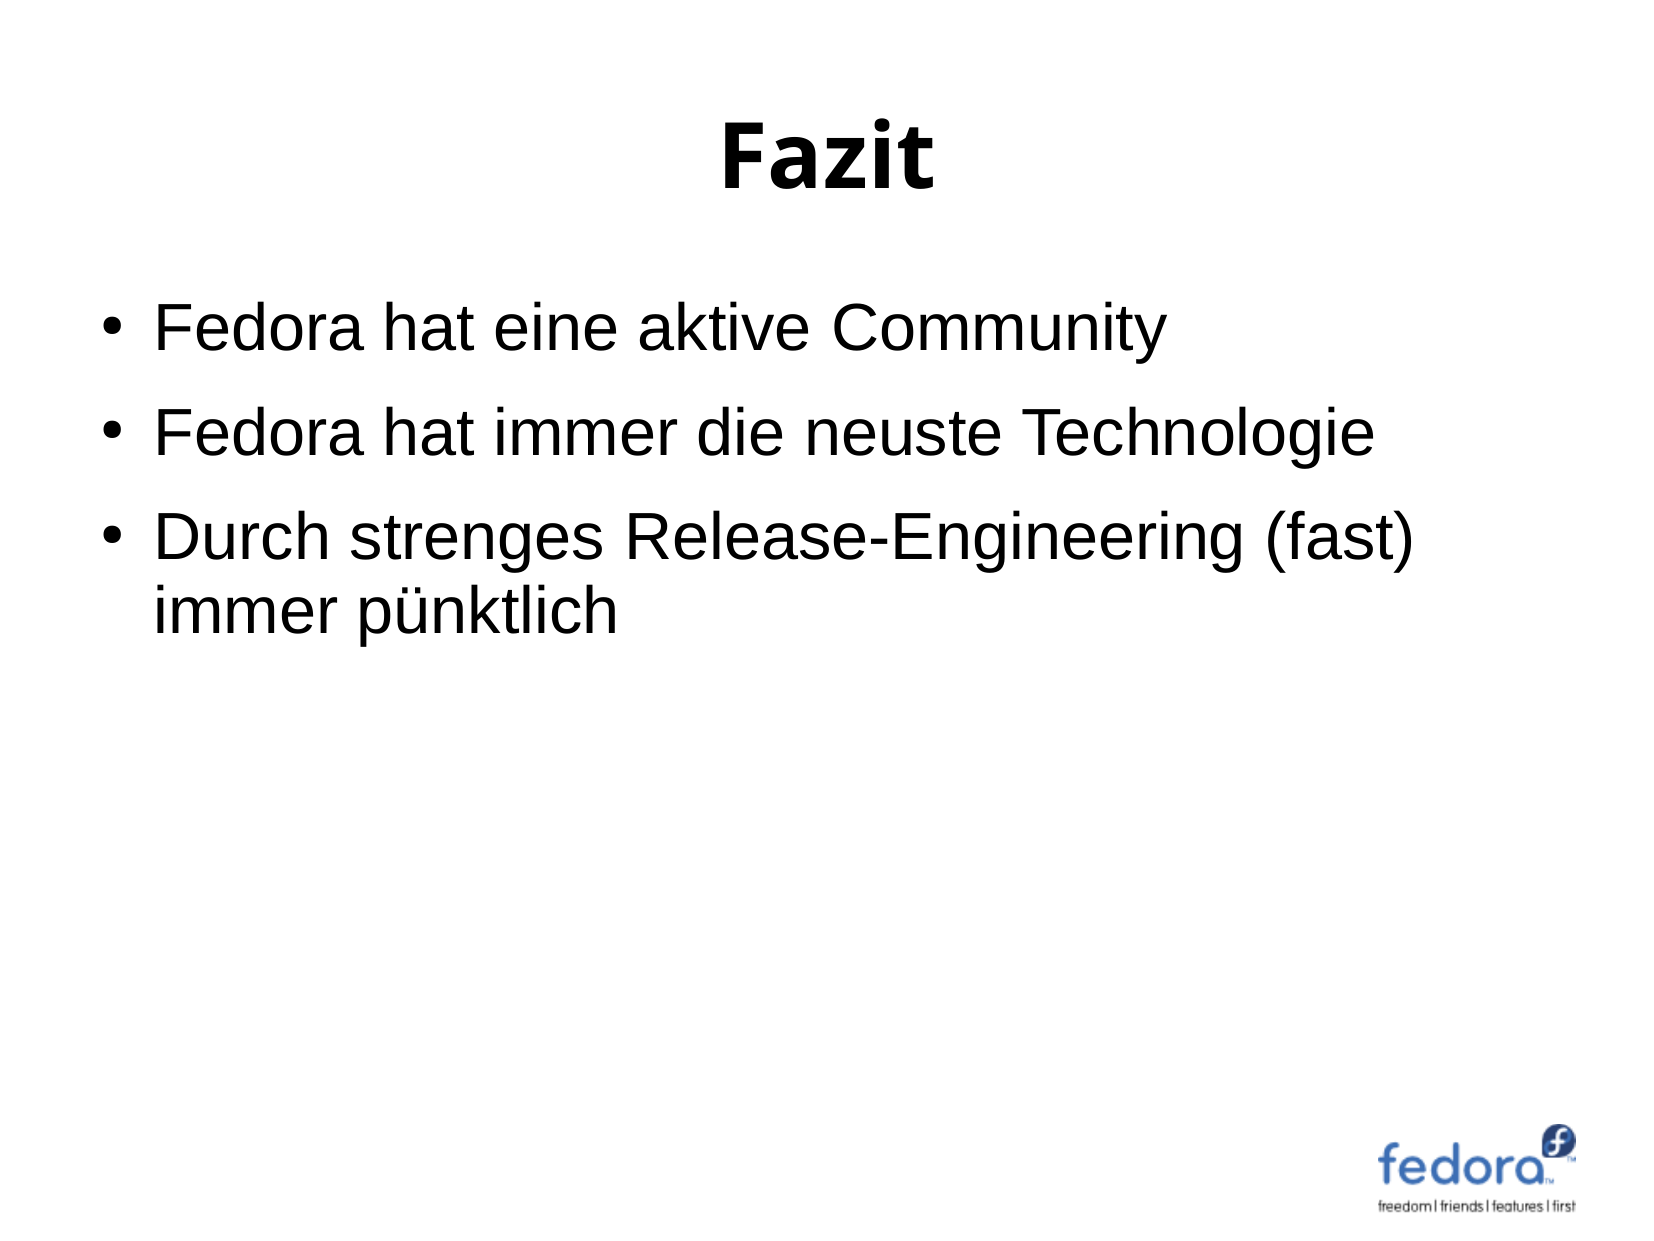

# Fazit
Fedora hat eine aktive Community
Fedora hat immer die neuste Technologie
Durch strenges Release-Engineering (fast) immer pünktlich